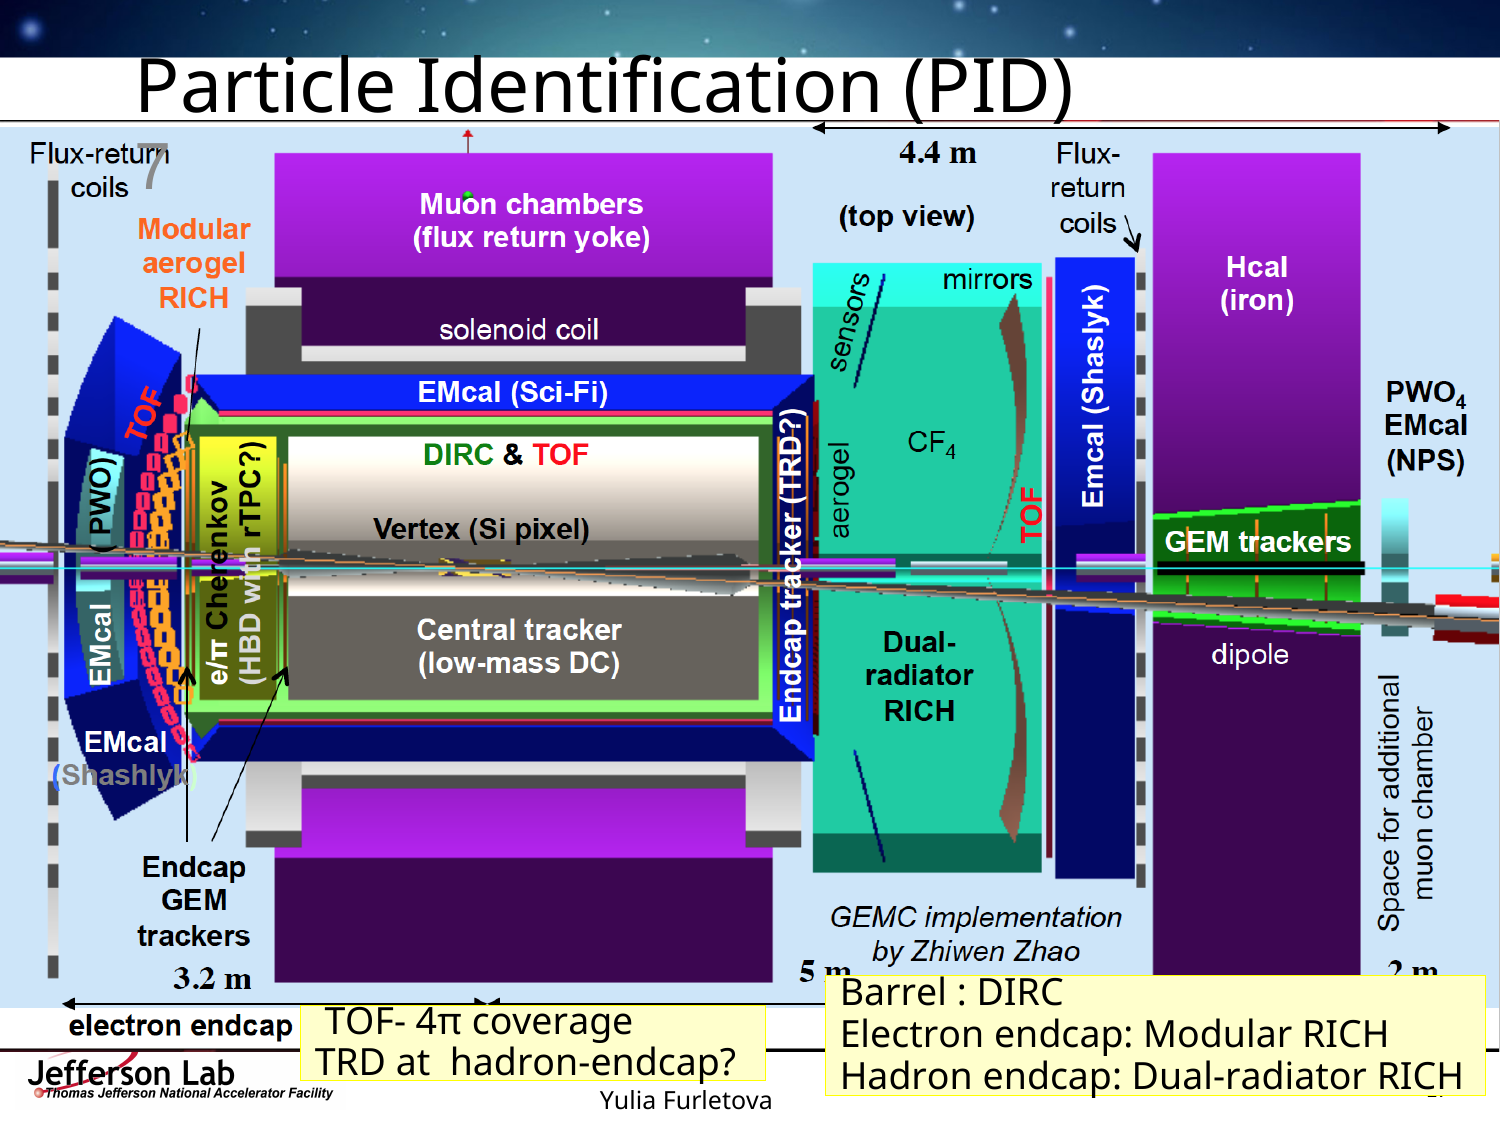

Particle Identification (PID)
7
Barrel : DIRC
Electron endcap: Modular RICH
Hadron endcap: Dual-radiator RICH
 TOF- 4π coverage
TRD at hadron-endcap?
17
Yulia Furletova